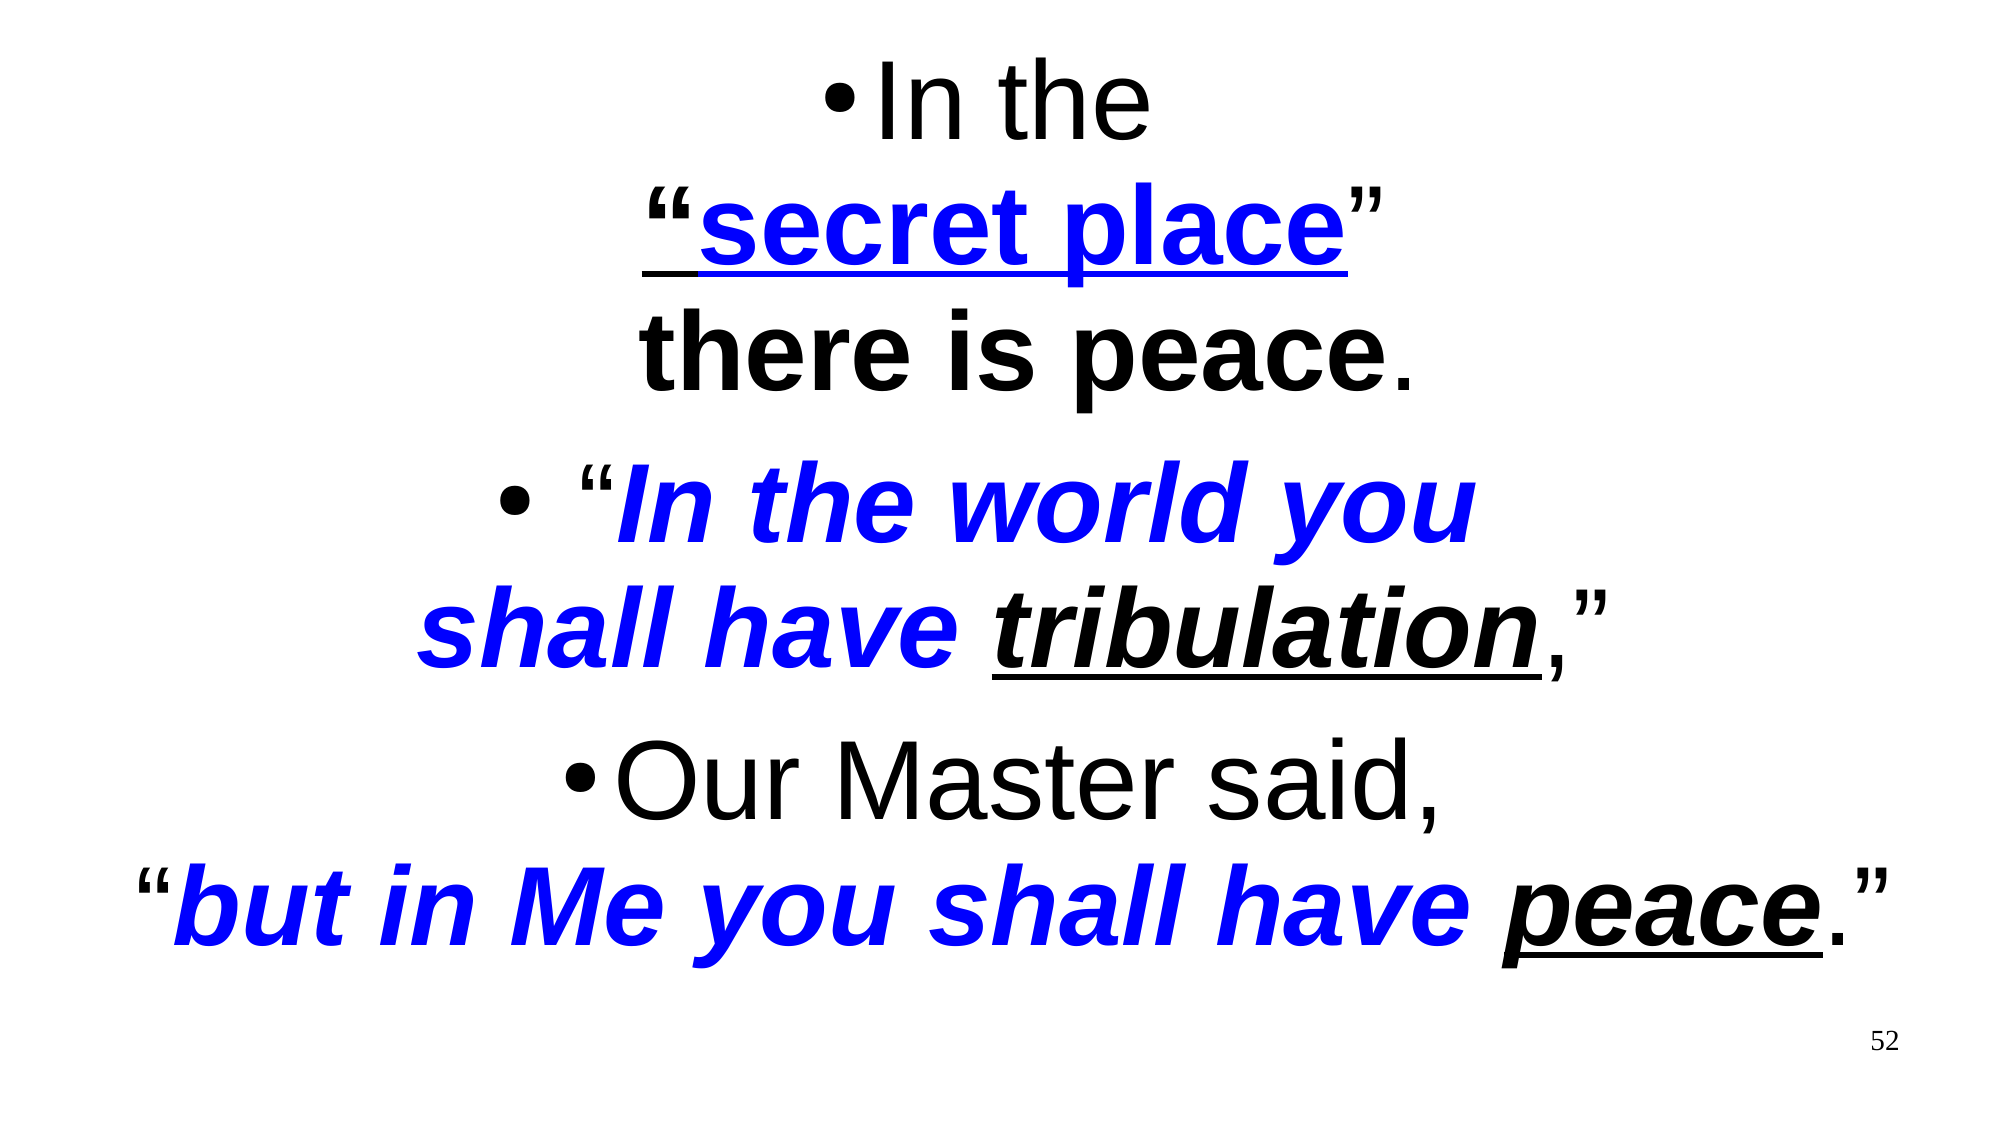

# In the “secret place” there is peace.
 “In the world you
shall have tribulation,”
Our Master said,
“but in Me you shall have peace.”
52